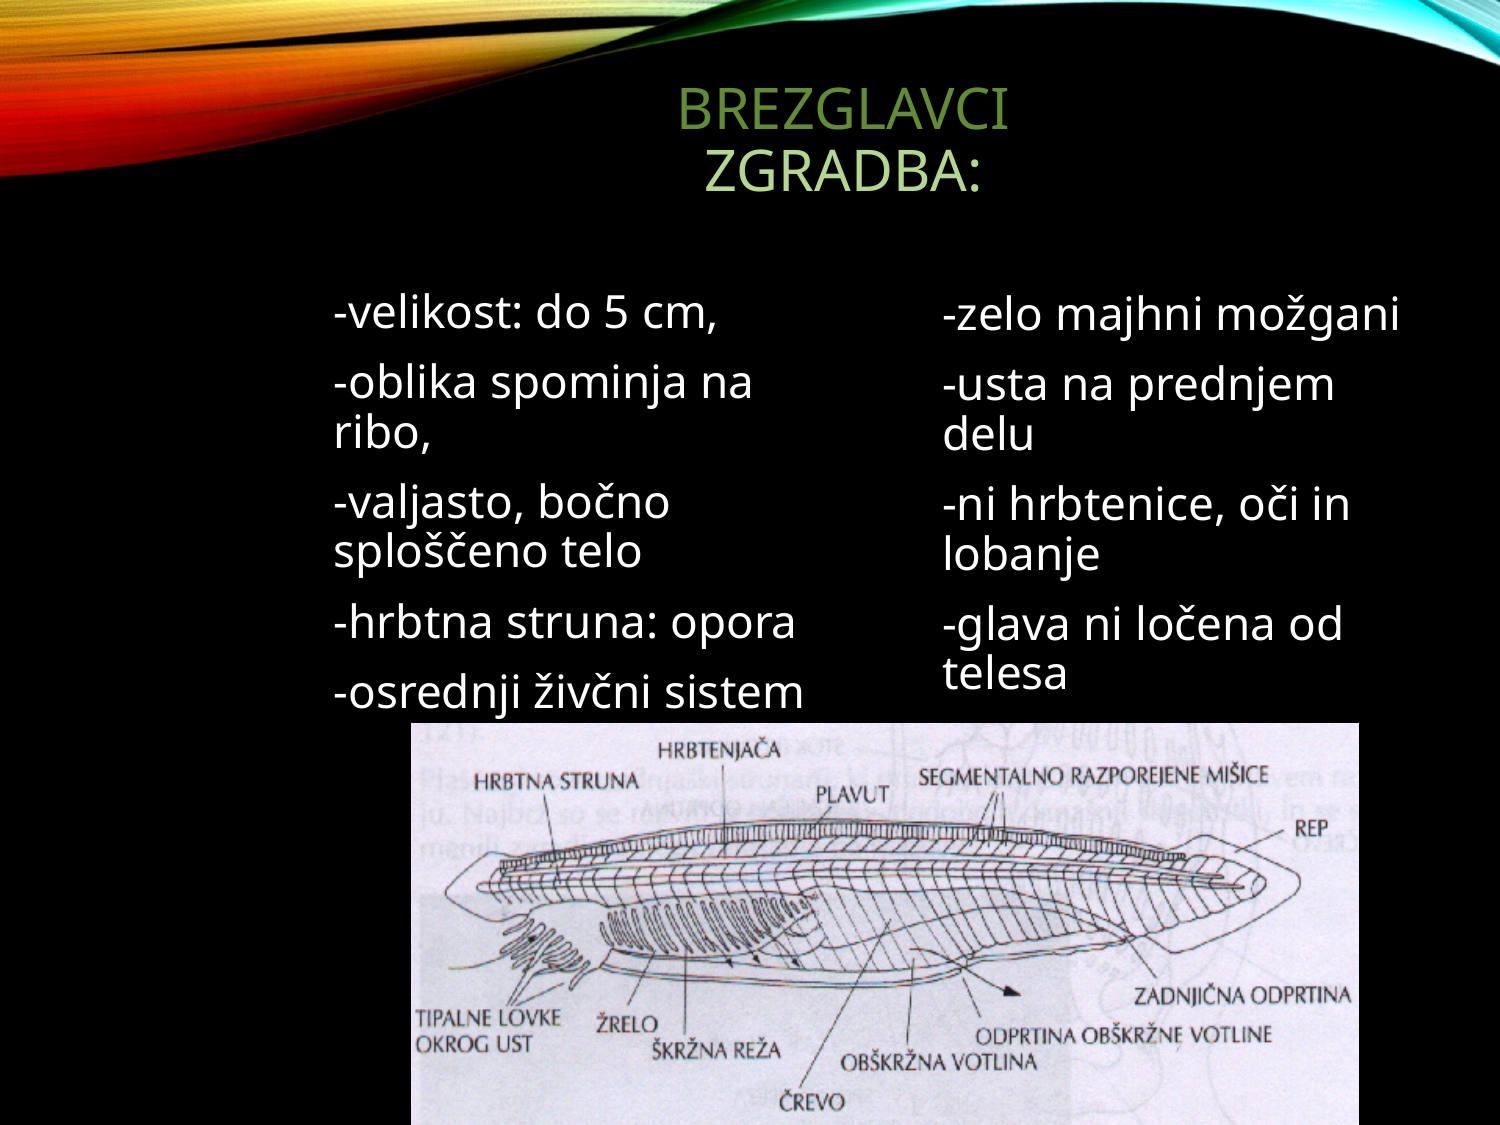

# Brezglavci Zgradba:
-velikost: do 5 cm,
-oblika spominja na ribo,
-valjasto, bočno sploščeno telo
-hrbtna struna: opora
-osrednji živčni sistem
-zelo majhni možgani
-usta na prednjem delu
-ni hrbtenice, oči in lobanje
-glava ni ločena od telesa